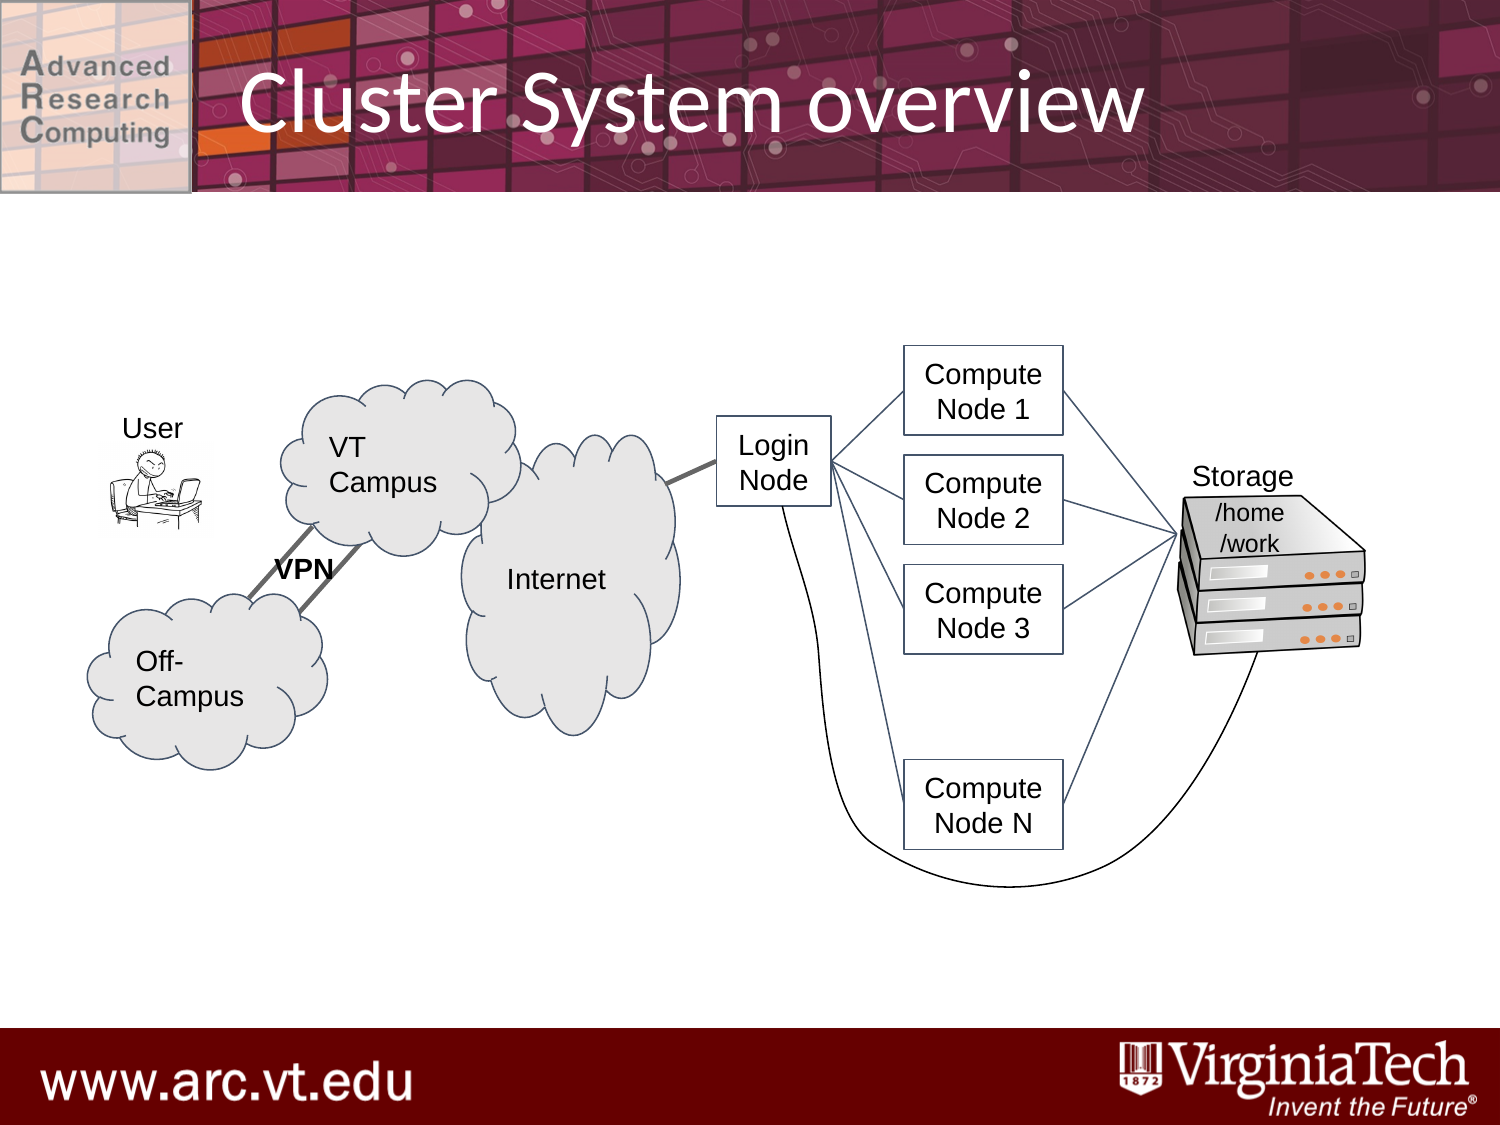

# Cluster System overview
Compute
Node 1
VT Campus
User
Login
Node
Internet
Storage
 /home
 /work
Compute
Node 2
VPN
Compute
Node 3
Off- Campus
Compute
Node N